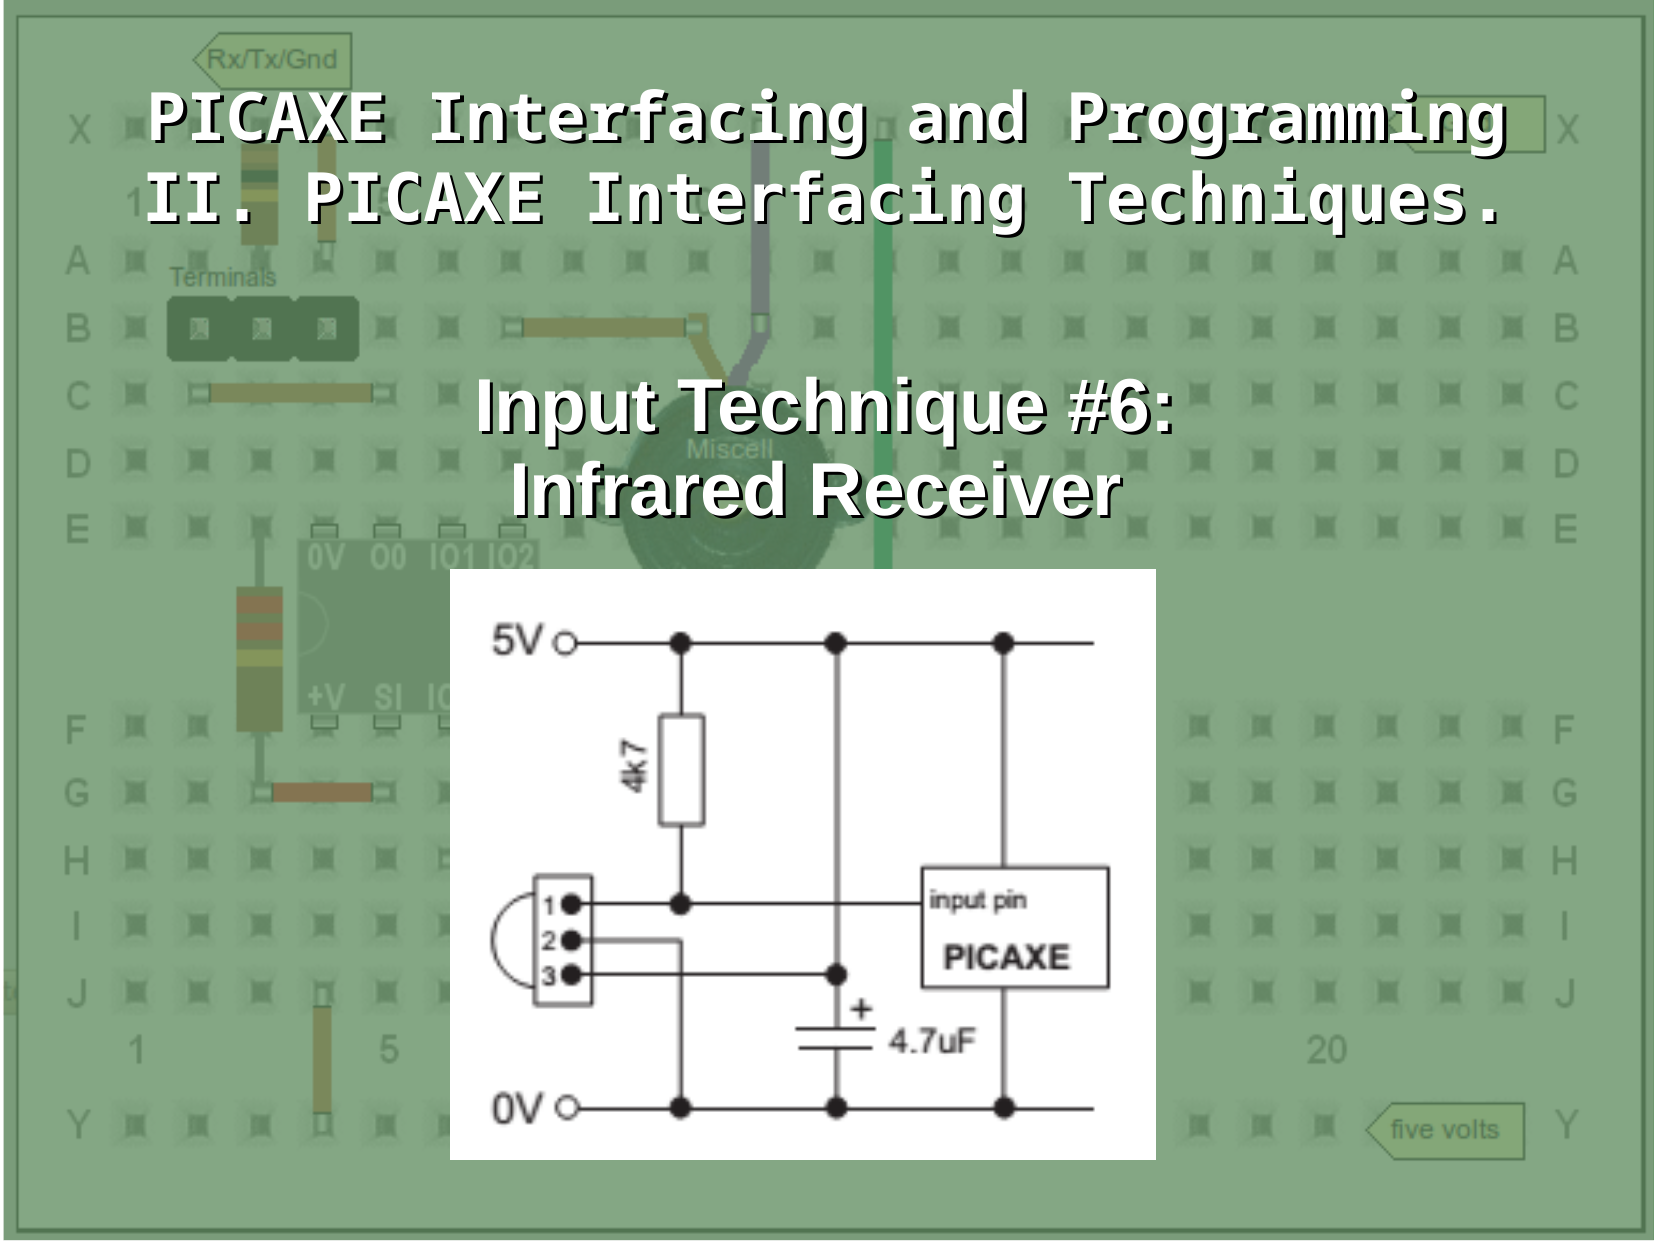

# PICAXE Interfacing and Programming II. PICAXE Interfacing Techniques.
 Input Technique #6:
Infrared Receiver